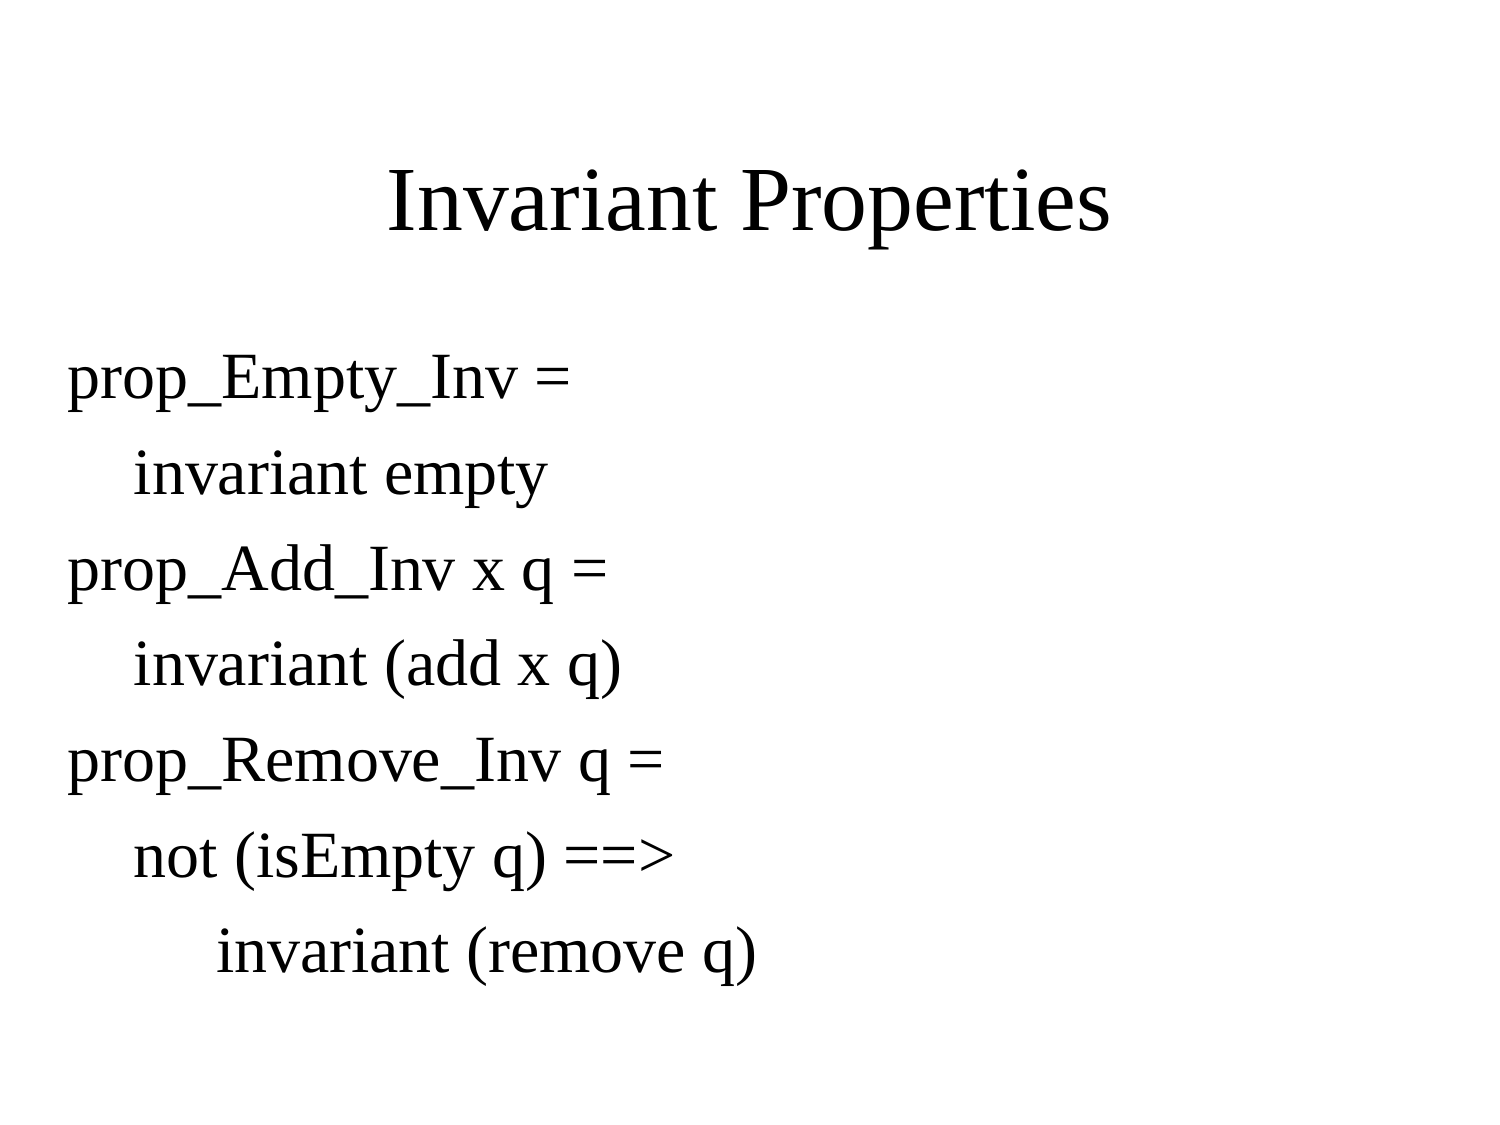

# Invariant Properties
prop_Empty_Inv =
 invariant empty
prop_Add_Inv x q =
 invariant (add x q)
prop_Remove_Inv q =
 not (isEmpty q) ==>
 	invariant (remove q)